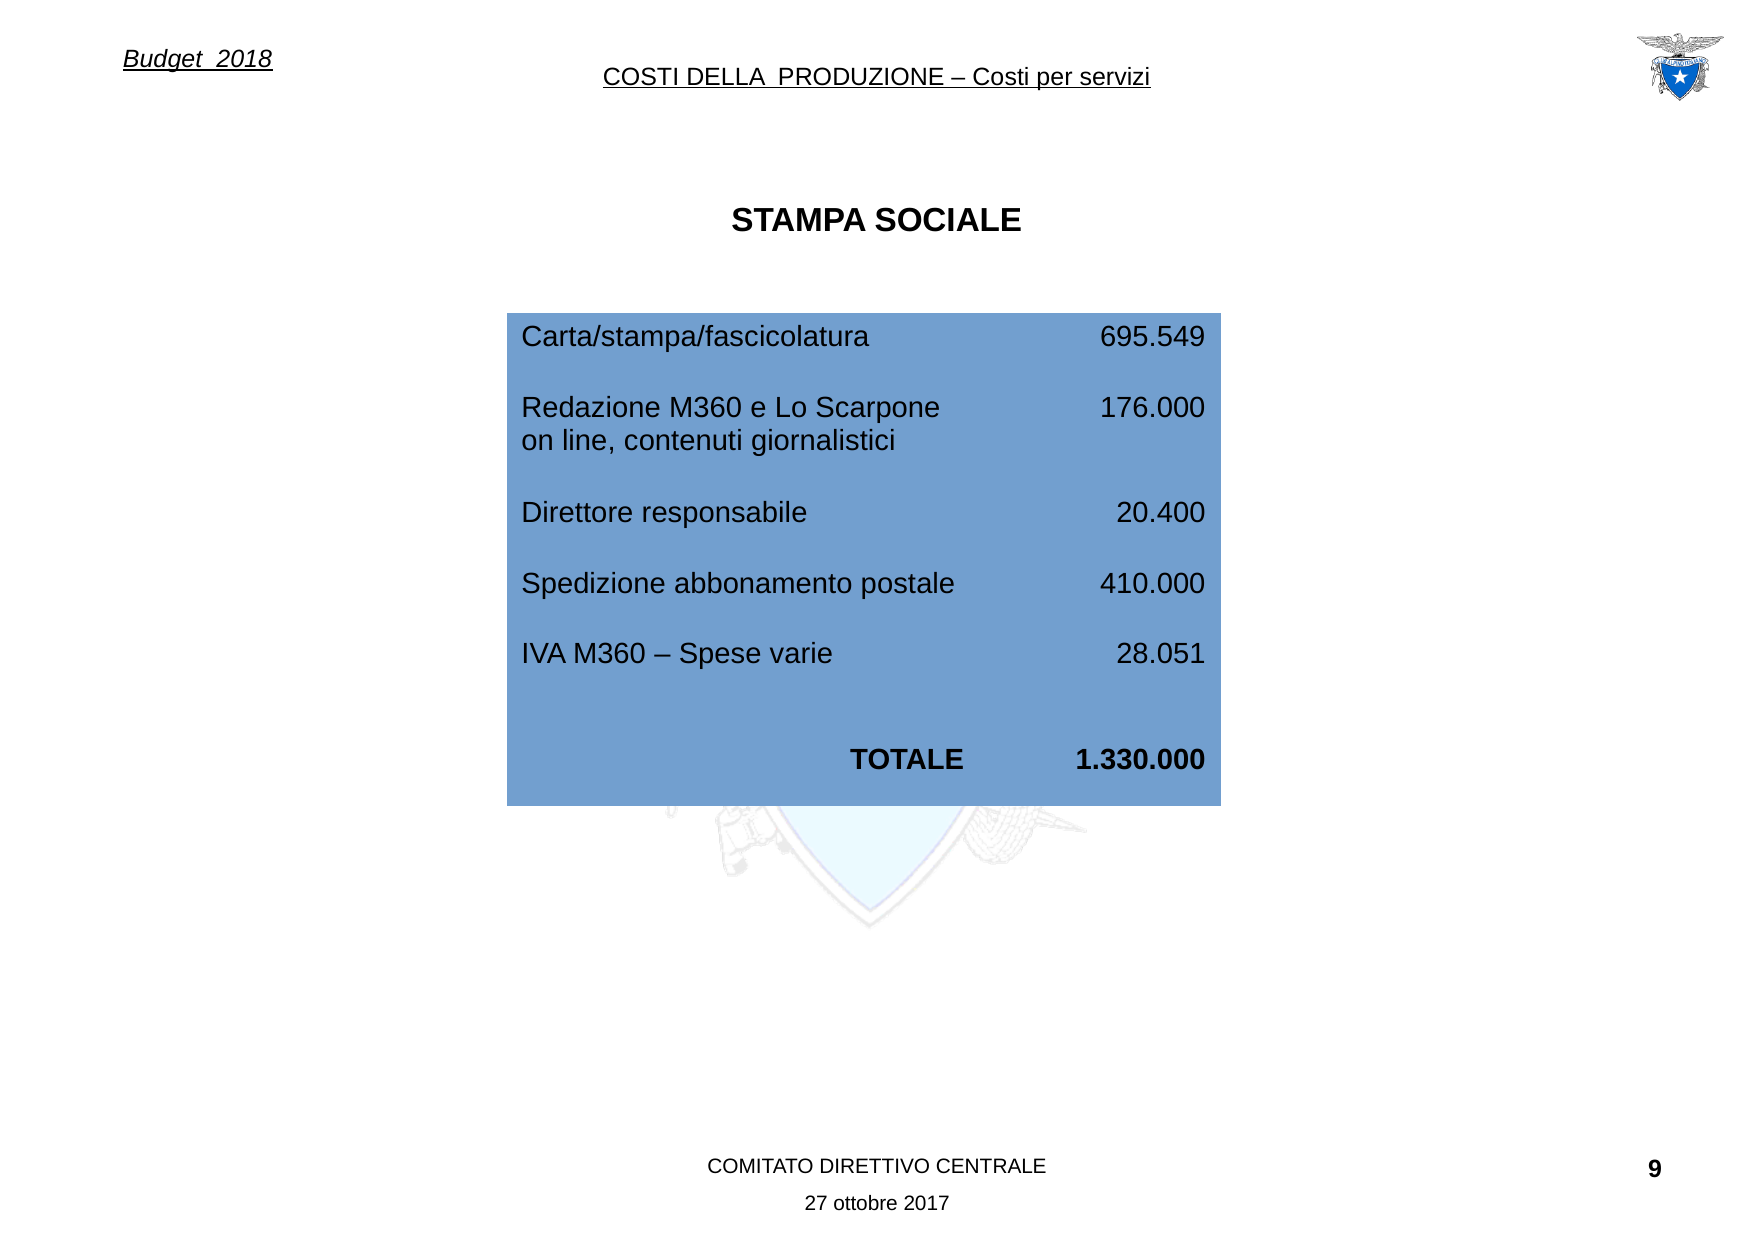

Budget 2018
COSTI DELLA PRODUZIONE – Costi per servizi
STAMPA SOCIALE
| Carta/stampa/fascicolatura | 695.549 |
| --- | --- |
| Redazione M360 e Lo Scarpone on line, contenuti giornalistici | 176.000 |
| Direttore responsabile | 20.400 |
| Spedizione abbonamento postale | 410.000 |
| IVA M360 – Spese varie | 28.051 |
| TOTALE | 1.330.000 |
COMITATO DIRETTIVO CENTRALE
27 ottobre 2017
9